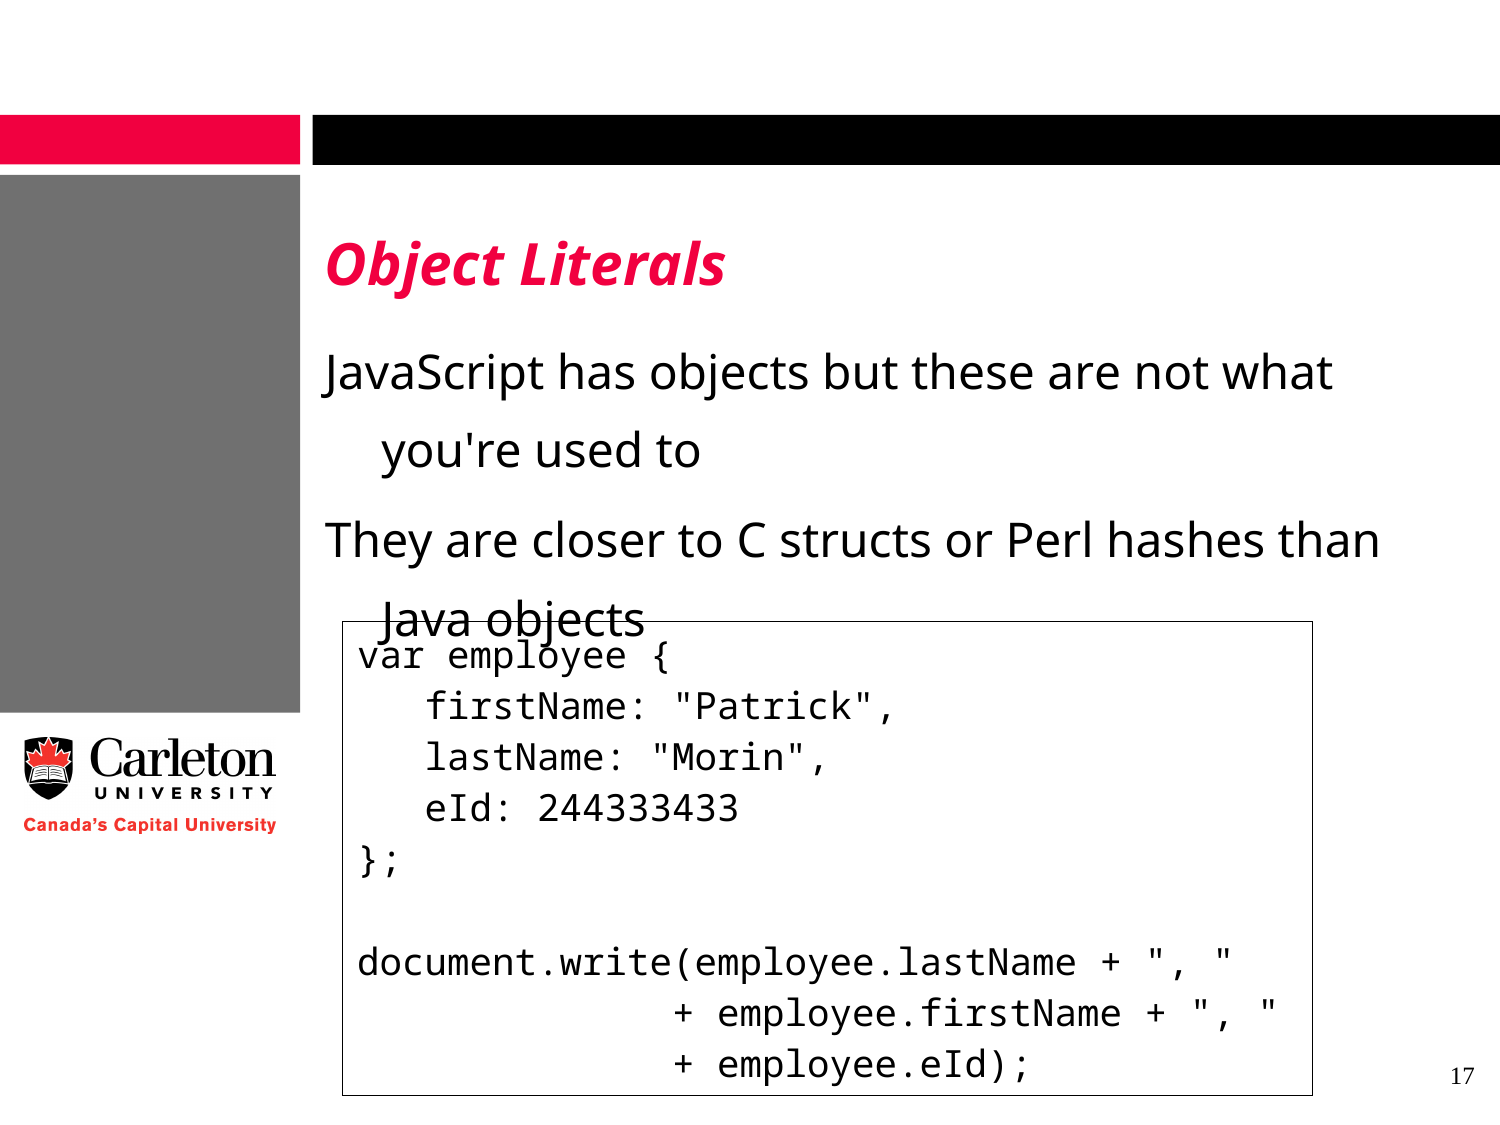

# Object Literals
JavaScript has objects but these are not what you're used to
They are closer to C structs or Perl hashes than Java objects
var employee {
 firstName: "Patrick",
 lastName: "Morin",
 eId: 244333433
};
document.write(employee.lastName + ", "
 + employee.firstName + ", "
 + employee.eId);
17